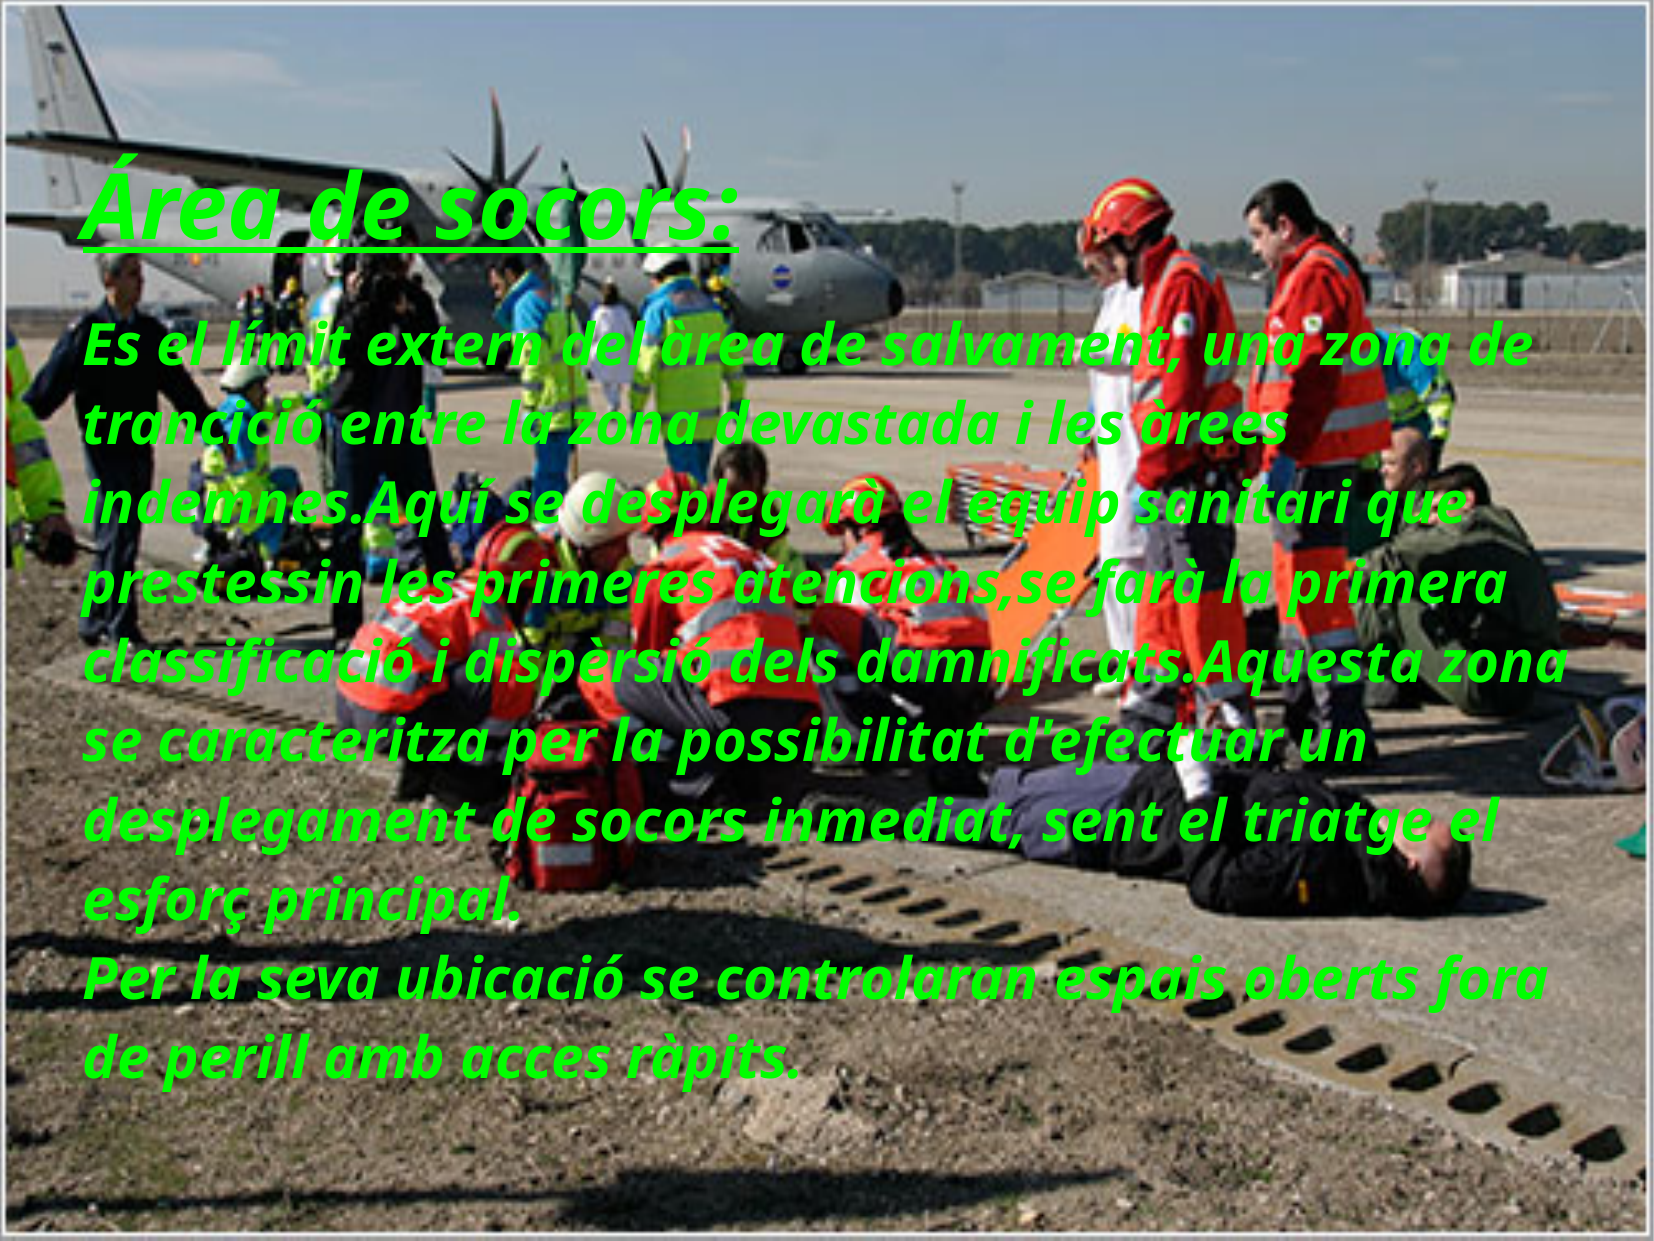

# Área de socors:
Es el límit extern del àrea de salvament, una zona de trancició entre la zona devastada i les àrees indemnes.Aquí se desplegarà el equip sanitari que prestessin les primeres atencions,se farà la primera classificació i dispèrsió dels damnificats.Aquesta zona se caracteritza per la possibilitat d'efectuar un desplegament de socors inmediat, sent el triatge el esforç principal.
Per la seva ubicació se controlaran espais oberts fora de perill amb acces ràpits.